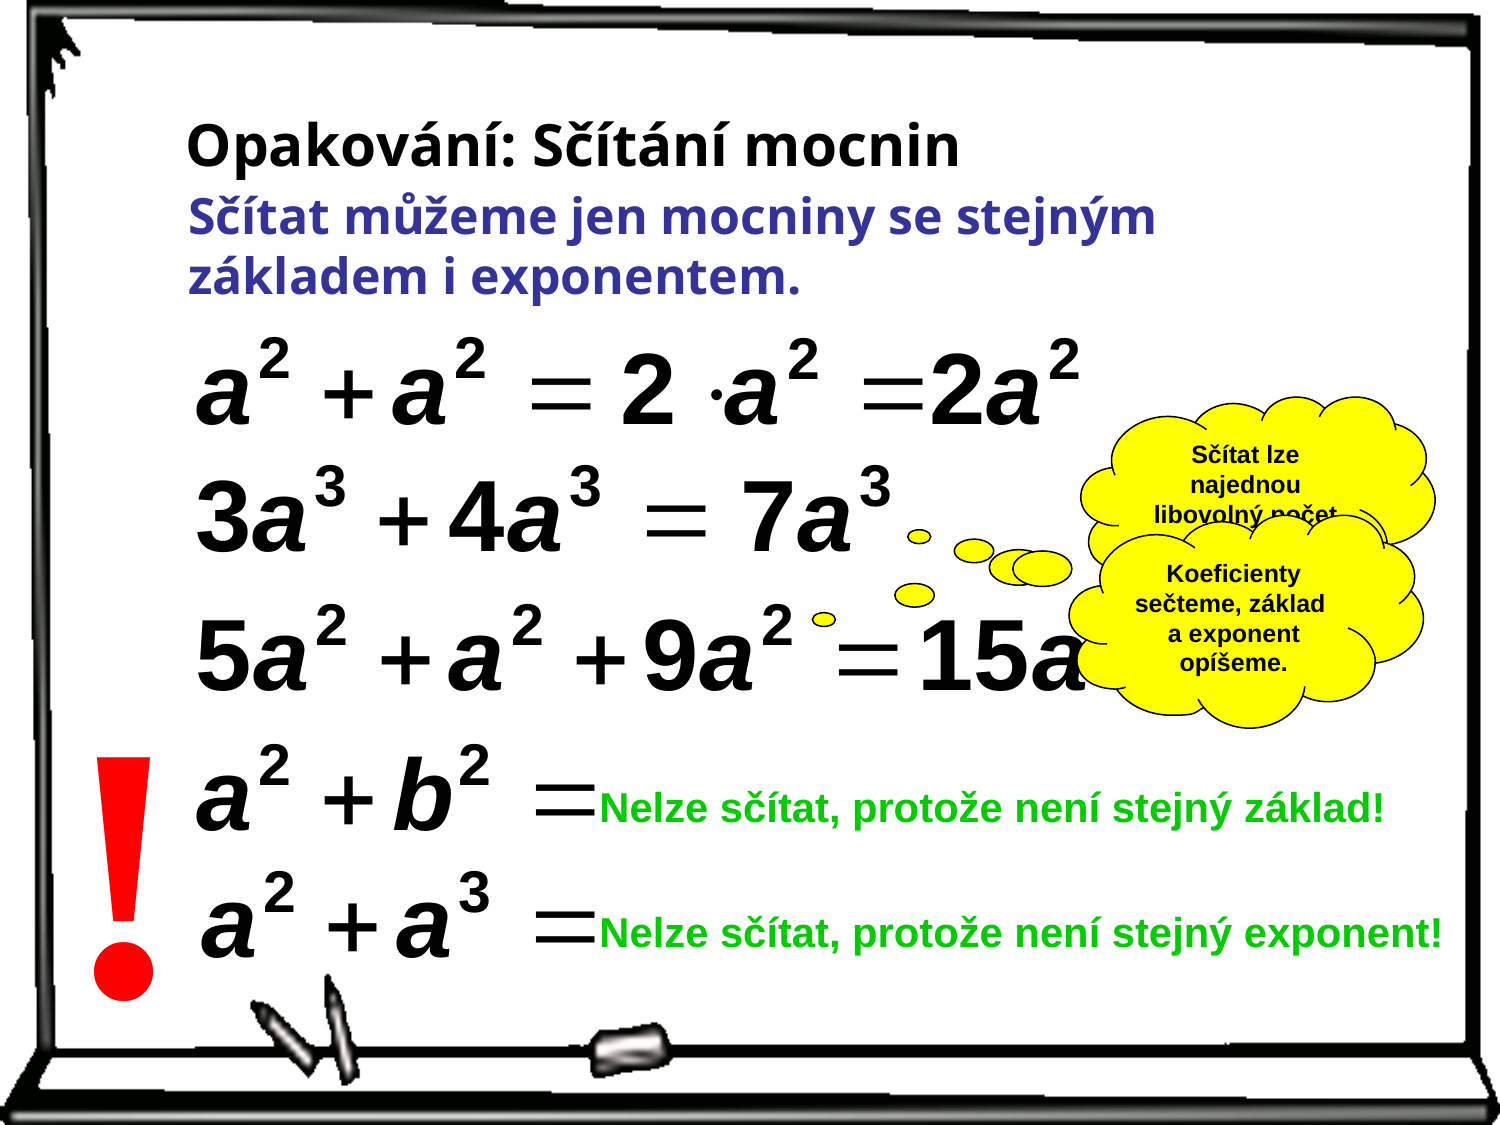

Opakování: Sčítání mocnin
Sčítat můžeme jen mocniny se stejným základem i exponentem.
Sčítat lze najednou libovolný počet mocnin.
Koeficienty sečteme, základ
a exponent opíšeme.
!
Nelze sčítat, protože není stejný základ!
Nelze sčítat, protože není stejný exponent!